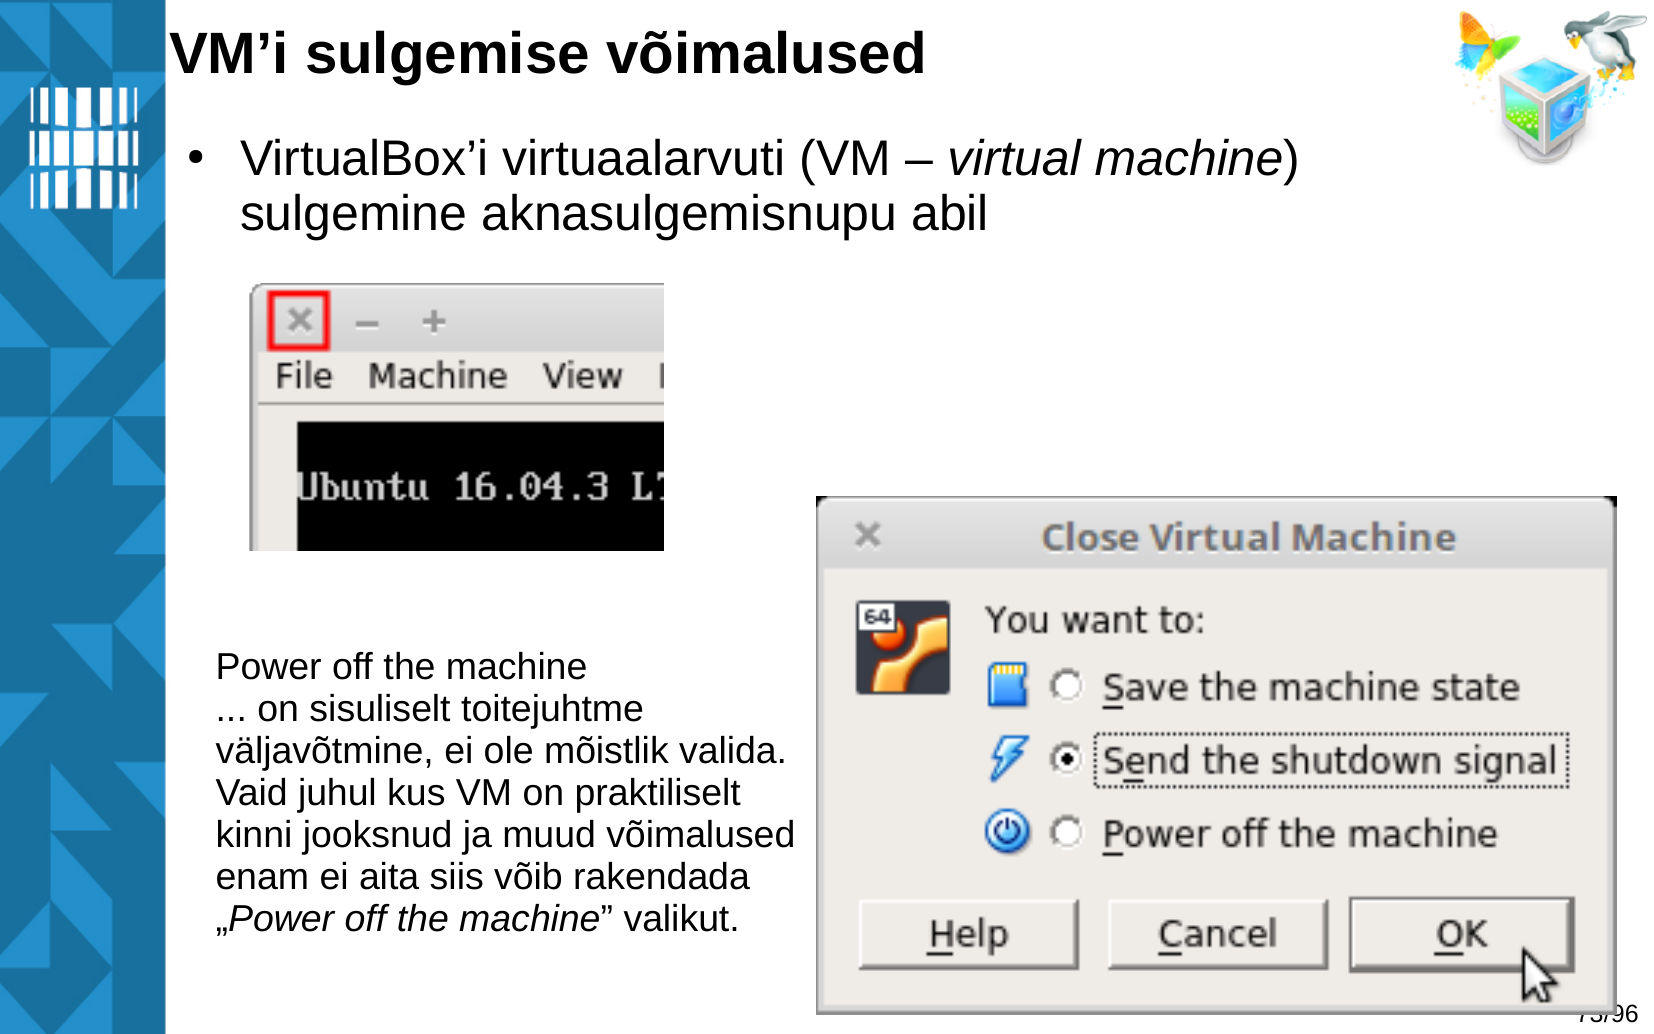

# VM’i sulgemise võimalused
VirtualBox’i virtuaalarvuti (VM – virtual machine) sulgemine aknasulgemisnupu abil
Power off the machine
... on sisuliselt toitejuhtme väljavõtmine, ei ole mõistlik valida.
Vaid juhul kus VM on praktiliselt kinni jooksnud ja muud võimalused enam ei aita siis võib rakendada „Power off the machine” valikut.